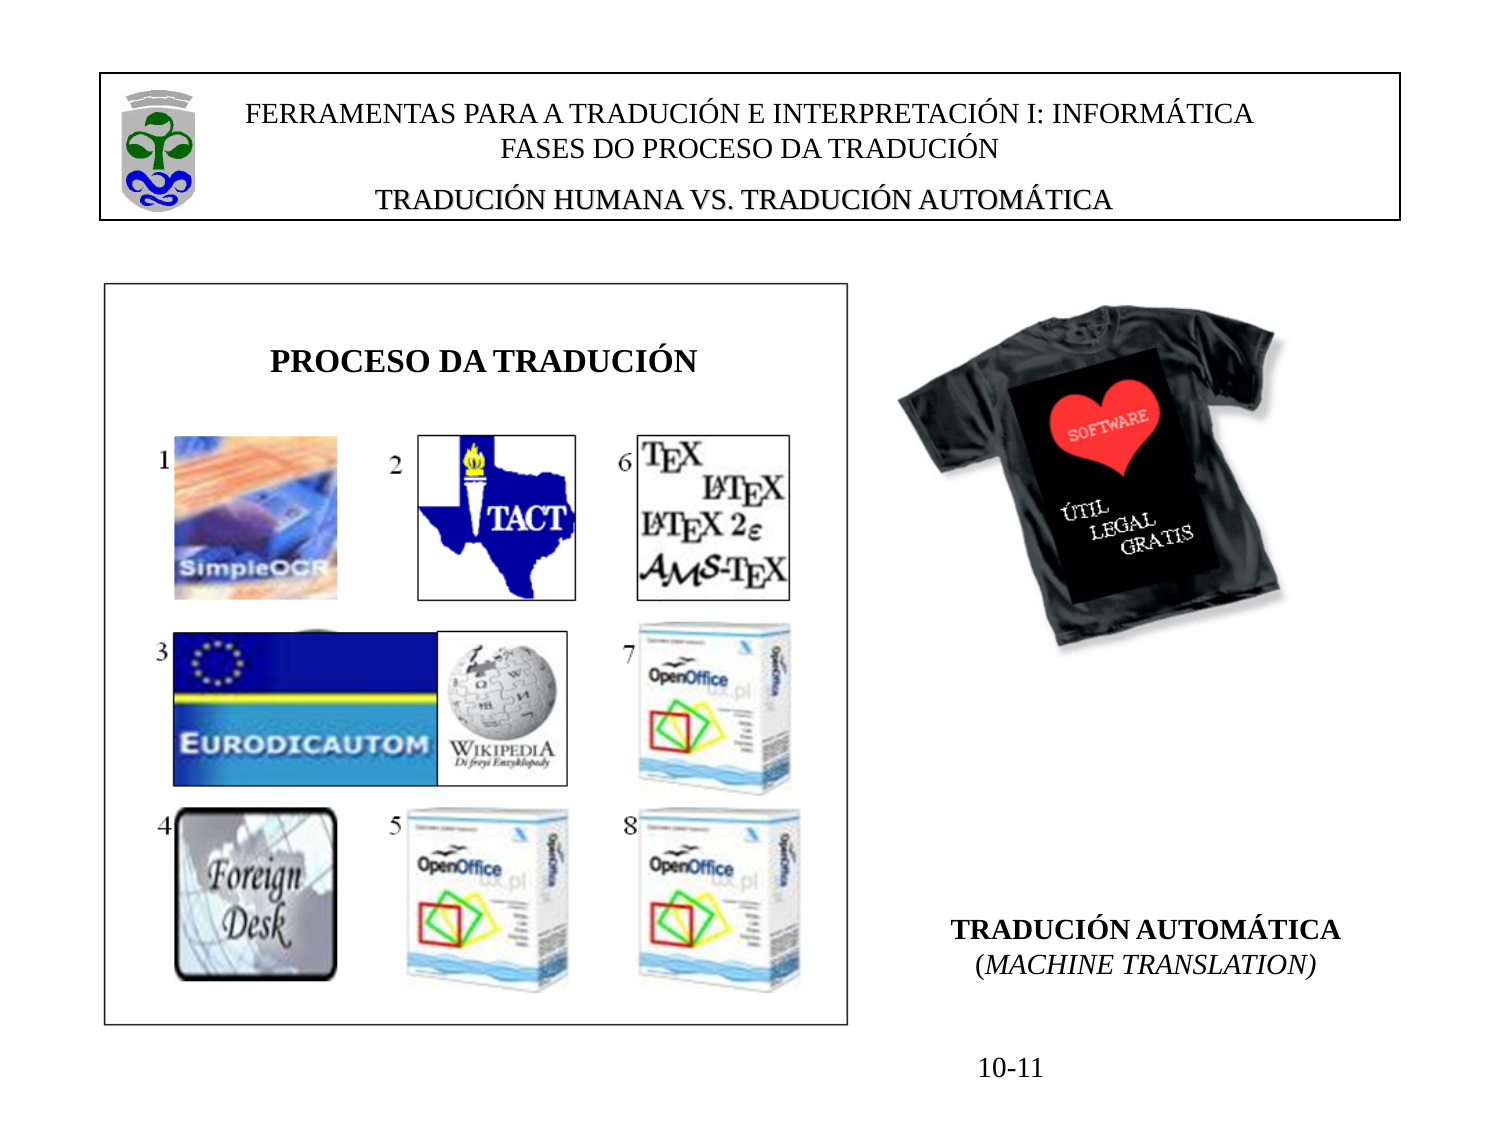

TRADUCIÓN HUMANA VS. TRADUCIÓN AUTOMÁTICA
PROCESO DA TRADUCIÓN
TRADUCIÓN AUTOMÁTICA
(MACHINE TRANSLATION)